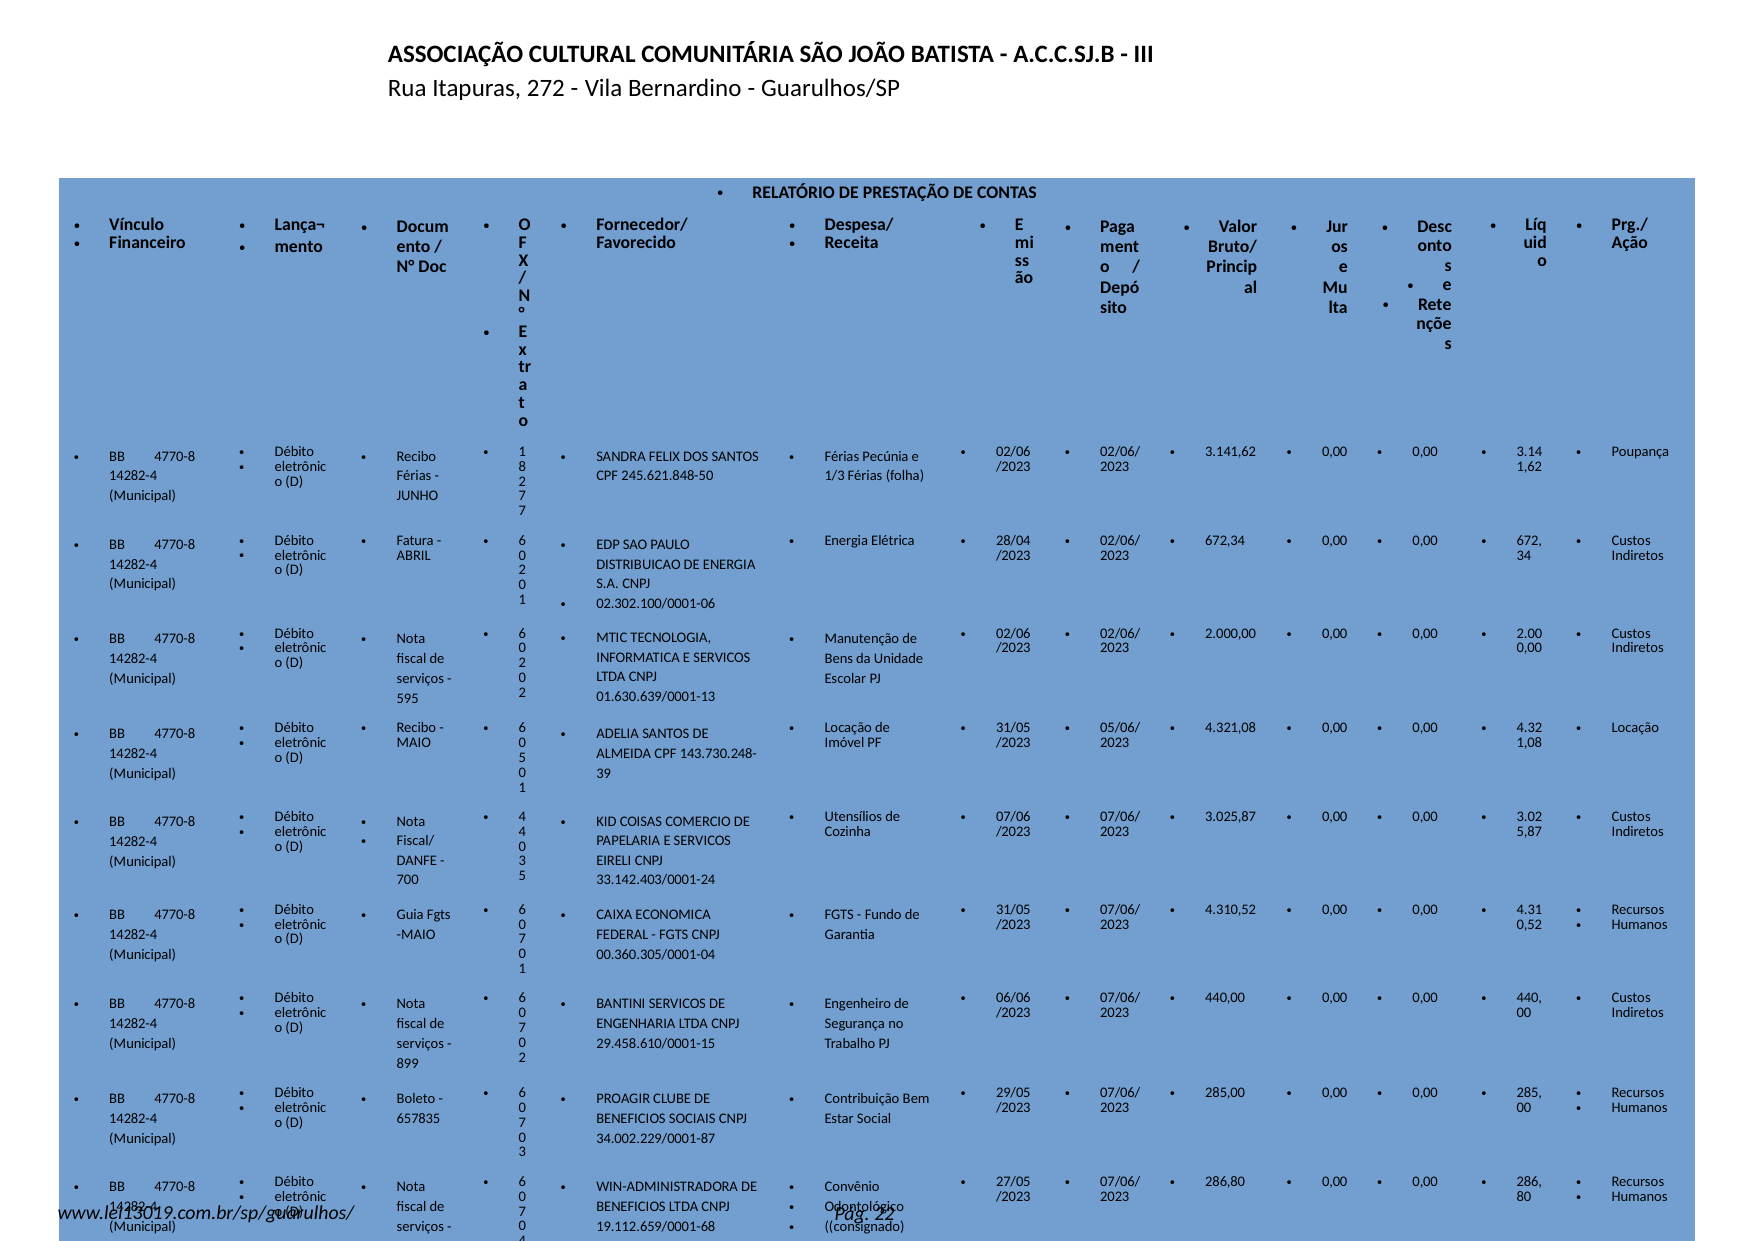

ASSOCIAÇÃO CULTURAL COMUNITÁRIA SÃO JOÃO BATISTA - A.C.C.SJ.B - III
Rua Itapuras, 272 - Vila Bernardino - Guarulhos/SP
| RELATÓRIO DE PRESTAÇÃO DE CONTAS | | | | | | | | | | | | |
| --- | --- | --- | --- | --- | --- | --- | --- | --- | --- | --- | --- | --- |
| Vínculo Financeiro | Lança¬ mento | Documento / N° Doc | OFX/N° Extrato | Fornecedor/ Favorecido | Despesa/ Receita | Emissão | Pagamento / Depósito | Valor Bruto/ Principal | Juros e Multa | Descontos e Retenções | Líquido | Prg./Ação |
| BB 4770-8 14282-4 (Municipal) | Débito eletrônico (D) | Recibo Férias -JUNHO | 18277 | SANDRA FELIX DOS SANTOS CPF 245.621.848-50 | Férias Pecúnia e 1/3 Férias (folha) | 02/06/2023 | 02/06/2023 | 3.141,62 | 0,00 | 0,00 | 3.141,62 | Poupança |
| BB 4770-8 14282-4 (Municipal) | Débito eletrônico (D) | Fatura - ABRIL | 60201 | EDP SAO PAULO DISTRIBUICAO DE ENERGIA S.A. CNPJ 02.302.100/0001-06 | Energia Elétrica | 28/04/2023 | 02/06/2023 | 672,34 | 0,00 | 0,00 | 672,34 | Custos Indiretos |
| BB 4770-8 14282-4 (Municipal) | Débito eletrônico (D) | Nota fiscal de serviços - 595 | 60202 | MTIC TECNOLOGIA, INFORMATICA E SERVICOS LTDA CNPJ 01.630.639/0001-13 | Manutenção de Bens da Unidade Escolar PJ | 02/06/2023 | 02/06/2023 | 2.000,00 | 0,00 | 0,00 | 2.000,00 | Custos Indiretos |
| BB 4770-8 14282-4 (Municipal) | Débito eletrônico (D) | Recibo - MAIO | 60501 | ADELIA SANTOS DE ALMEIDA CPF 143.730.248-39 | Locação de Imóvel PF | 31/05/2023 | 05/06/2023 | 4.321,08 | 0,00 | 0,00 | 4.321,08 | Locação |
| BB 4770-8 14282-4 (Municipal) | Débito eletrônico (D) | Nota Fiscal/DANFE -700 | 44035 | KID COISAS COMERCIO DE PAPELARIA E SERVICOS EIRELI CNPJ 33.142.403/0001-24 | Utensílios de Cozinha | 07/06/2023 | 07/06/2023 | 3.025,87 | 0,00 | 0,00 | 3.025,87 | Custos Indiretos |
| BB 4770-8 14282-4 (Municipal) | Débito eletrônico (D) | Guia Fgts -MAIO | 60701 | CAIXA ECONOMICA FEDERAL - FGTS CNPJ 00.360.305/0001-04 | FGTS - Fundo de Garantia | 31/05/2023 | 07/06/2023 | 4.310,52 | 0,00 | 0,00 | 4.310,52 | Recursos Humanos |
| BB 4770-8 14282-4 (Municipal) | Débito eletrônico (D) | Nota fiscal de serviços - 899 | 60702 | BANTINI SERVICOS DE ENGENHARIA LTDA CNPJ 29.458.610/0001-15 | Engenheiro de Segurança no Trabalho PJ | 06/06/2023 | 07/06/2023 | 440,00 | 0,00 | 0,00 | 440,00 | Custos Indiretos |
| BB 4770-8 14282-4 (Municipal) | Débito eletrônico (D) | Boleto -657835 | 60703 | PROAGIR CLUBE DE BENEFICIOS SOCIAIS CNPJ 34.002.229/0001-87 | Contribuição Bem Estar Social | 29/05/2023 | 07/06/2023 | 285,00 | 0,00 | 0,00 | 285,00 | Recursos Humanos |
| BB 4770-8 14282-4 (Municipal) | Débito eletrônico (D) | Nota fiscal de serviços -360222 | 60704 | WIN-ADMINISTRADORA DE BENEFICIOS LTDA CNPJ 19.112.659/0001-68 | Convênio Odontológico ((consignado) | 27/05/2023 | 07/06/2023 | 286,80 | 0,00 | 0,00 | 286,80 | Recursos Humanos |
| BB 4770-8 14282-4 (Municipal) | Débito eletrônico (D) | Guia outras -MAIO | 60705 | SINDBENEFICENTE CNPJ 12.403.462/0001-39 | Contribuição Sindical | 31/05/2023 | 07/06/2023 | 855,00 | 0,00 | 0,00 | 855,00 | Recursos Humanos |
| BB 4770-8 14282-4 (Municipal) | Débito eletrônico (D) | Nota fiscal de serviços - 398 | 60706 | YARA DANTAS SOCIEDADE INDIVIDUAL DE ADVOCACIA CNPJ 30.740.465/0001-40 | Advogado(a) PJ | 06/06/2023 | 07/06/2023 | 1.000,00 | 0,00 | 0,00 | 1.000,00 | Custos Indiretos |
| BB 4770-8 14282-4 (Municipal) | Débito eletrônico (D) | Fatura - MAIO | 60707 | REDFOX TELECOMUNICACOES EIRELI CNPJ 09.367.411/0001-94 | Telefone e Internet | 07/06/2023 | 07/06/2023 | 79,90 | 0,00 | 0,00 | 79,90 | Custos Indiretos |
www.lei13019.com.br/sp/guarulhos/
Pág. 22